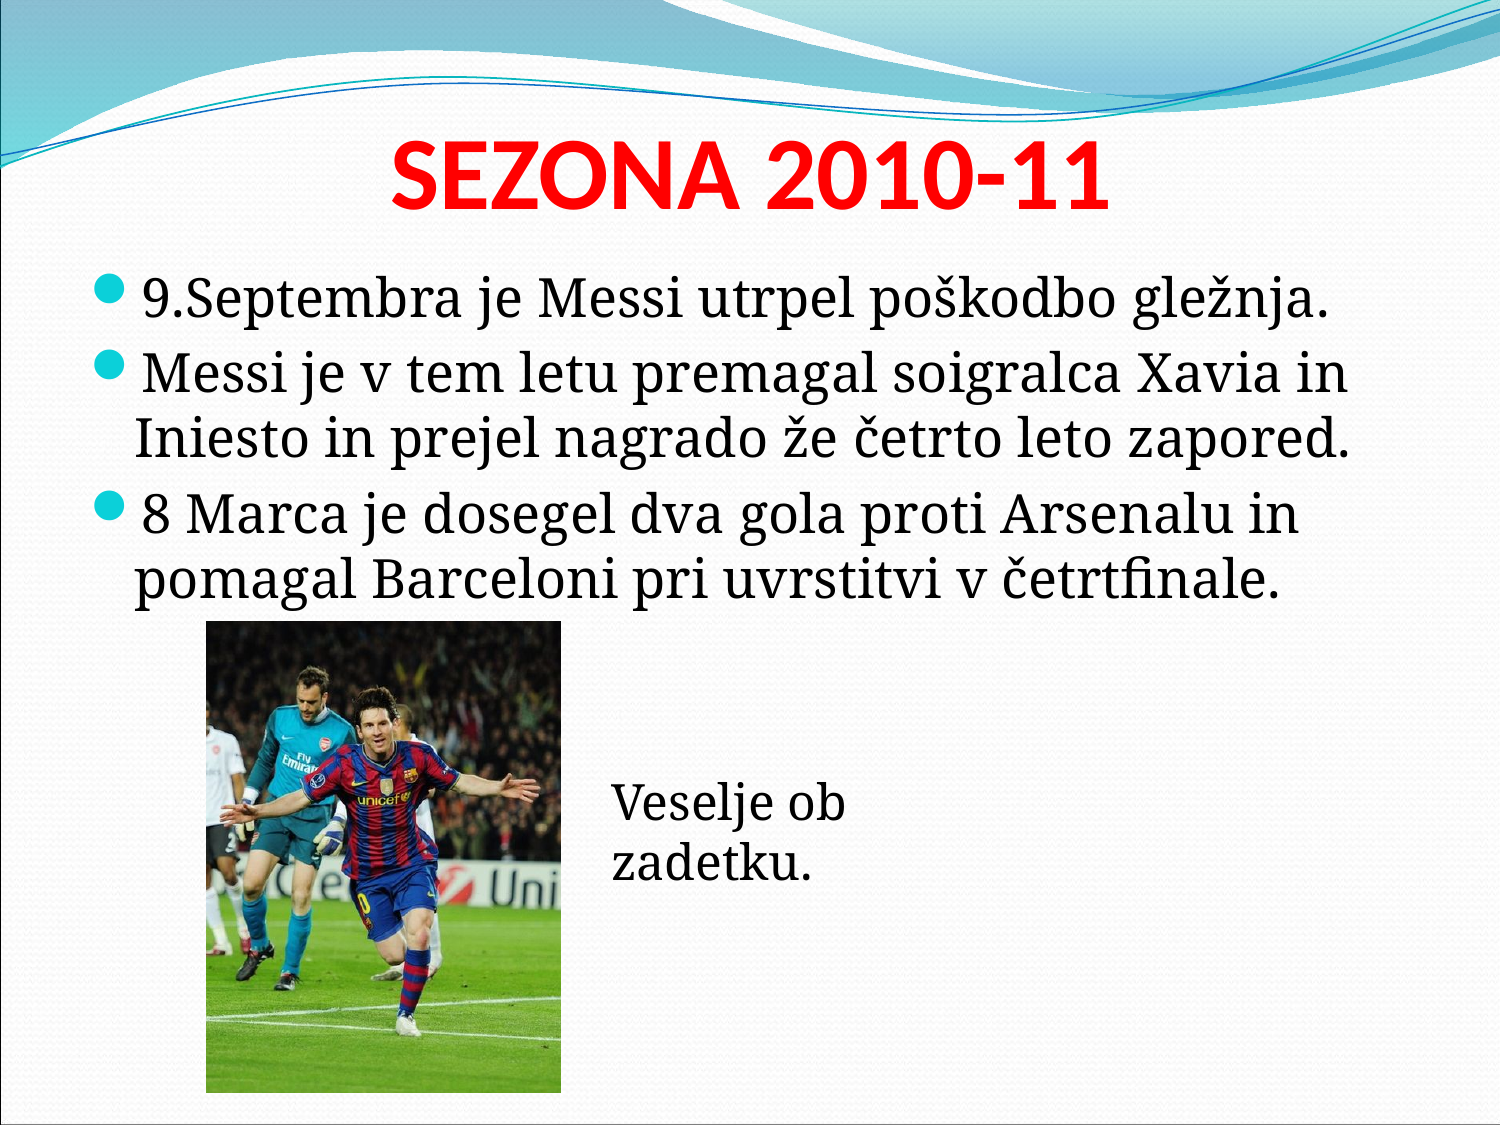

# SEZONA 2010-11
9.Septembra je Messi utrpel poškodbo gležnja.
Messi je v tem letu premagal soigralca Xavia in Iniesto in prejel nagrado že četrto leto zapored.
8 Marca je dosegel dva gola proti Arsenalu in pomagal Barceloni pri uvrstitvi v četrtfinale.
Veselje ob zadetku.